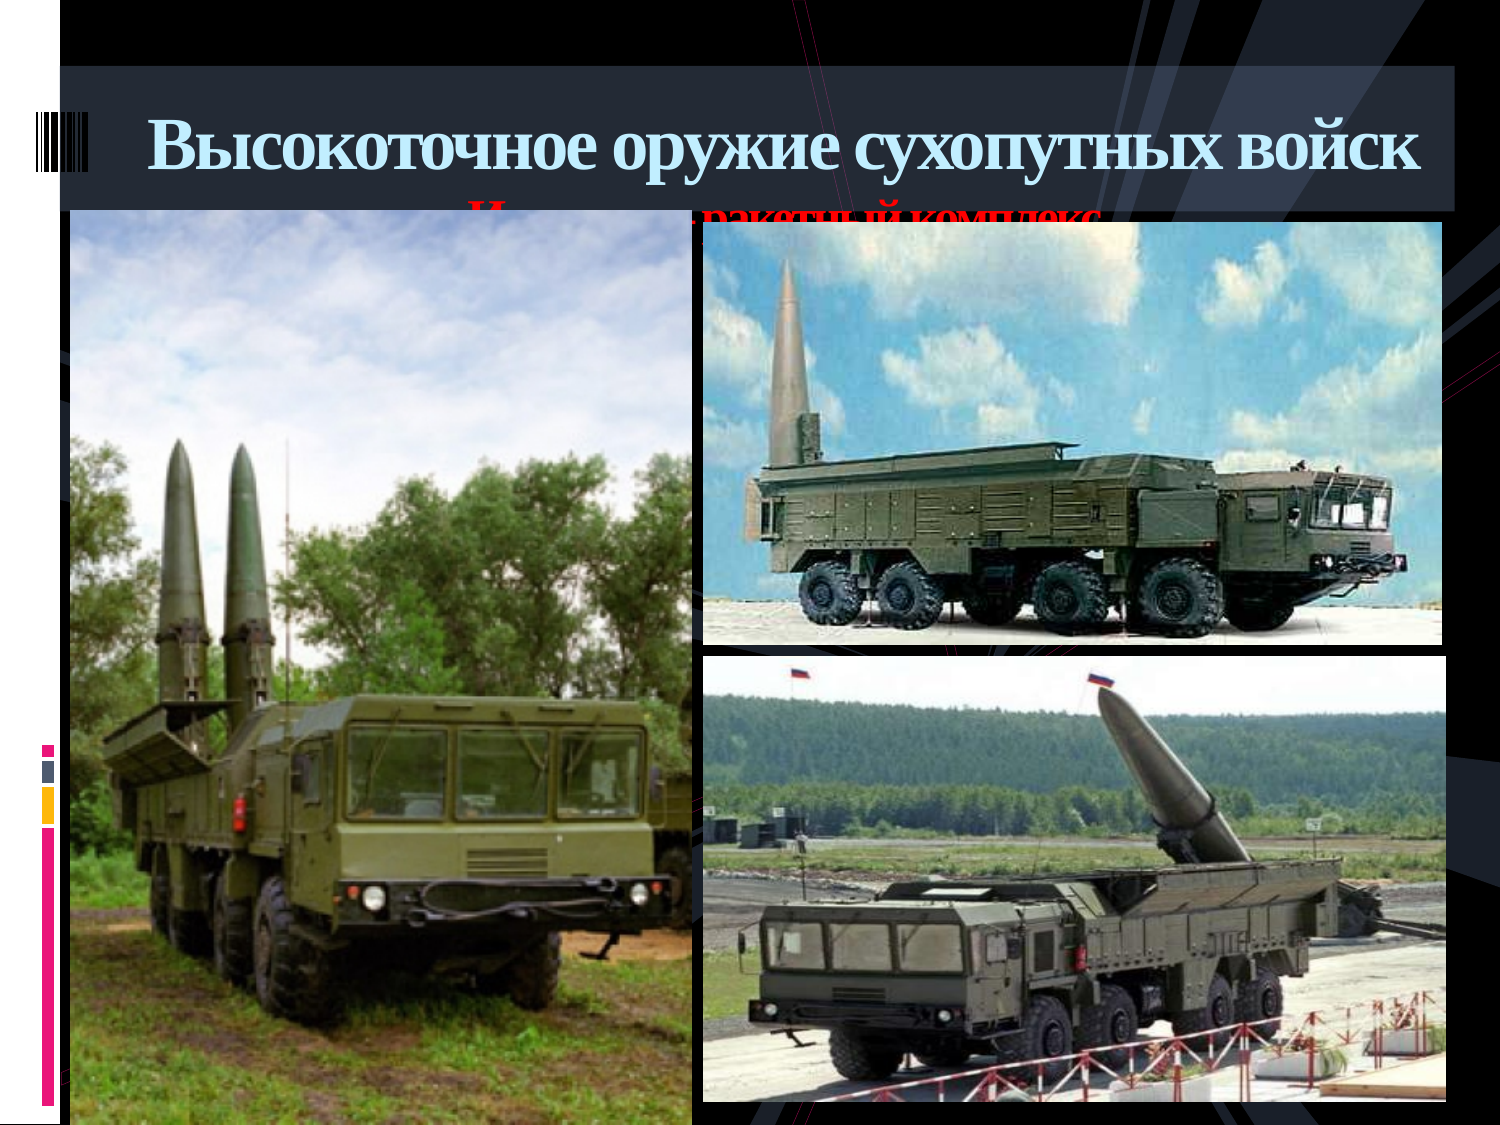

# Высокоточное оружие сухопутных войск Искандер – ракетный комплекс